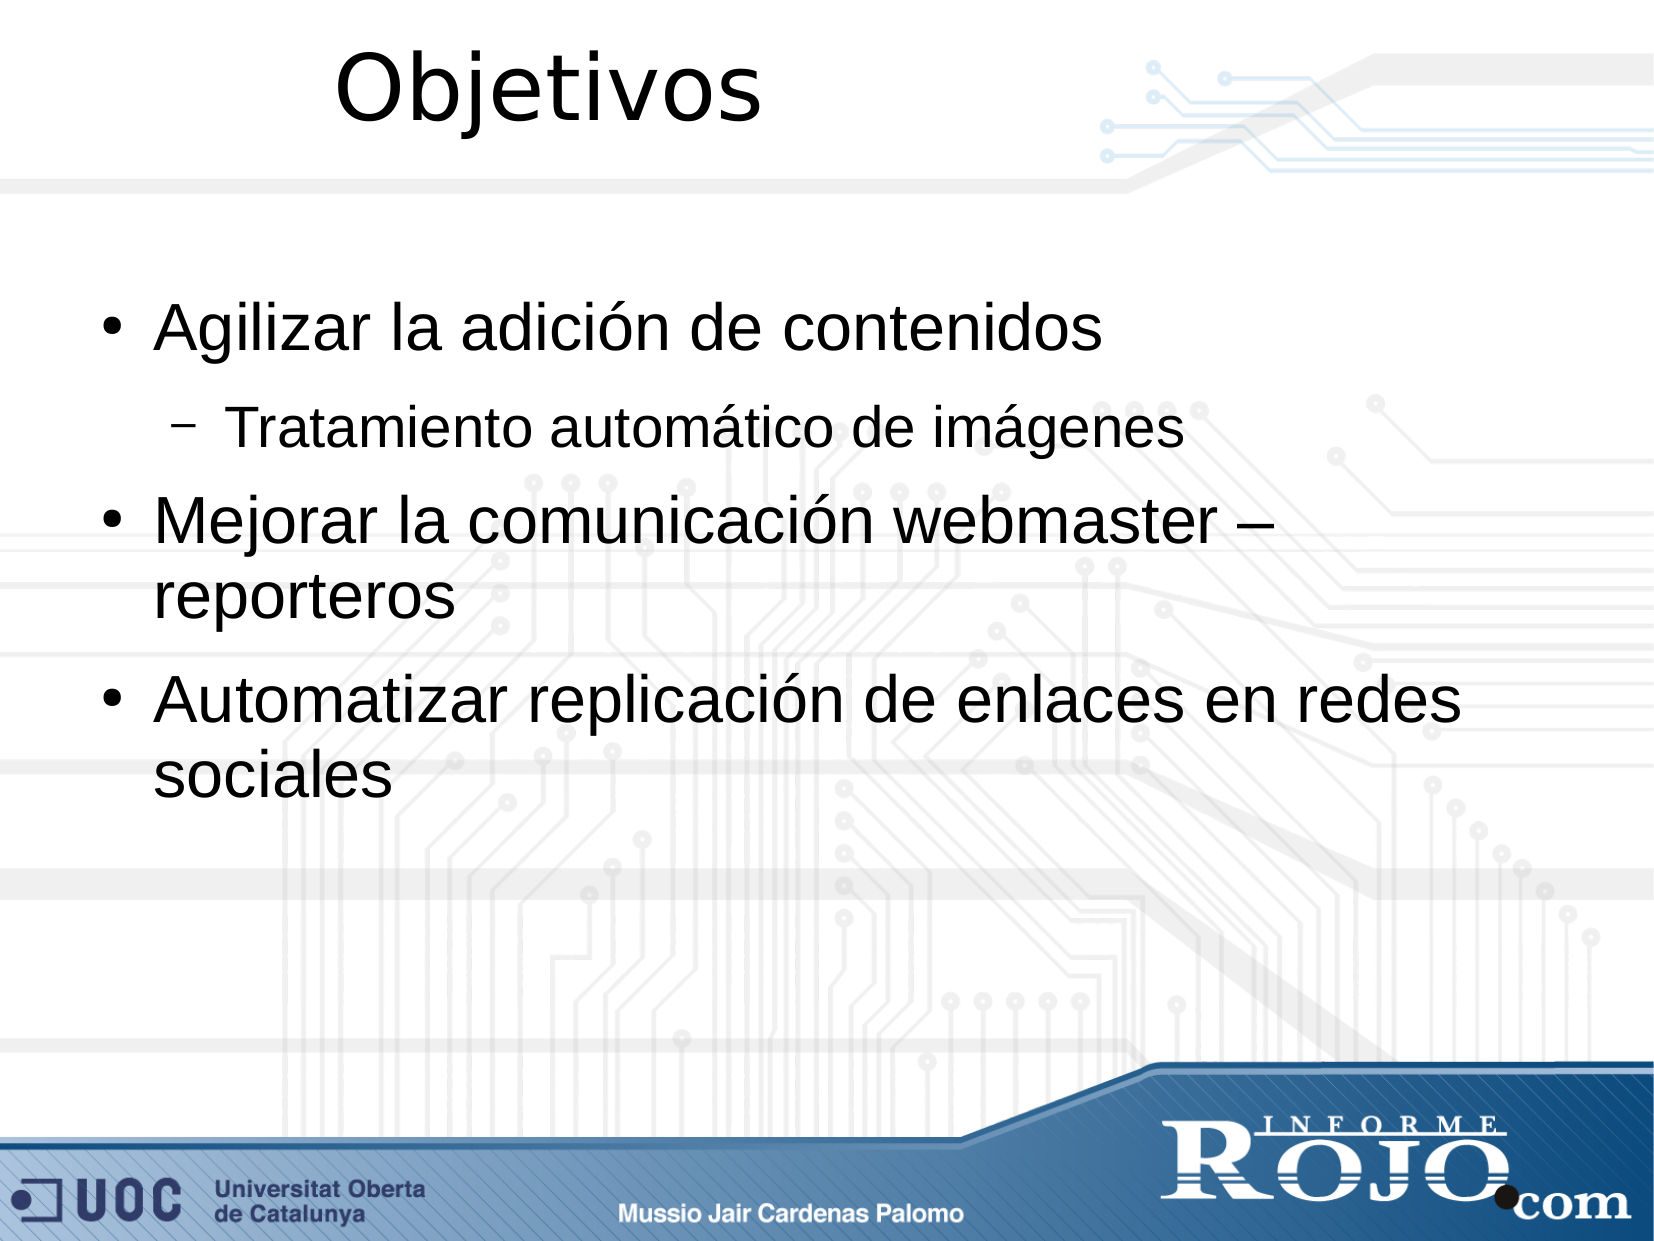

# Objetivos
Agilizar la adición de contenidos
Tratamiento automático de imágenes
Mejorar la comunicación webmaster – reporteros
Automatizar replicación de enlaces en redes sociales